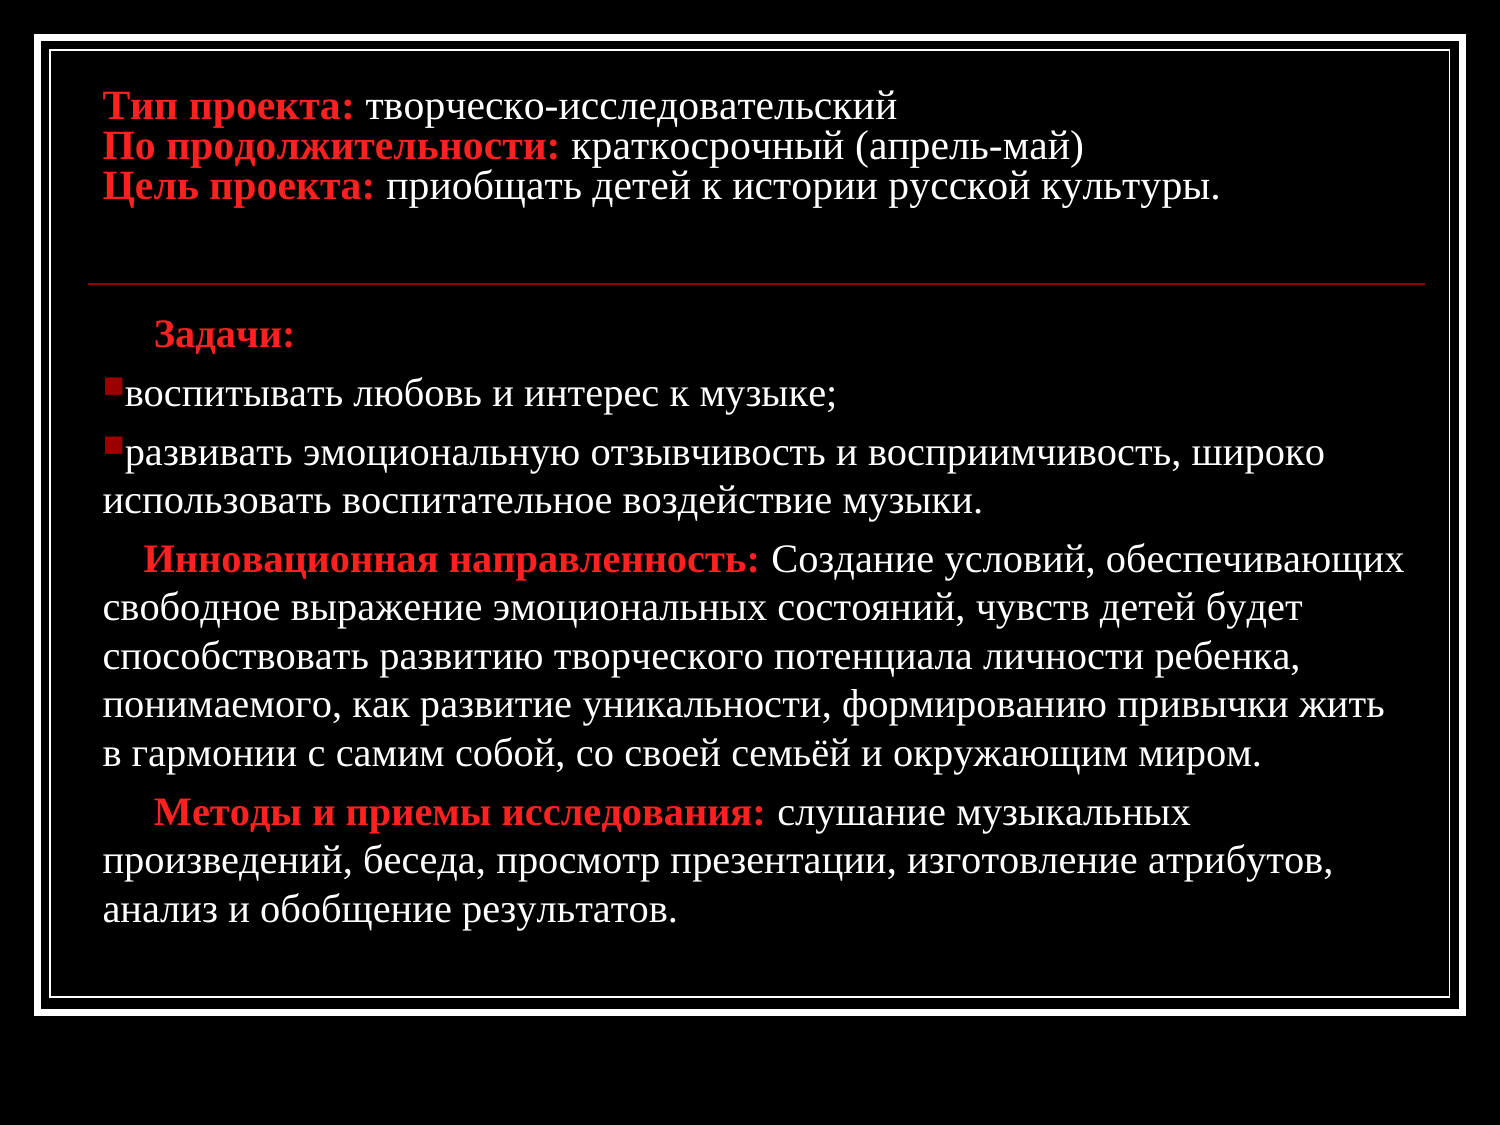

# Тип проекта: творческо-исследовательский По продолжительности: краткосрочный (апрель-май) Цель проекта: приобщать детей к истории русской культуры.
 Задачи:
воспитывать любовь и интерес к музыке;
развивать эмоциональную отзывчивость и восприимчивость, широко использовать воспитательное воздействие музыки.
 Инновационная направленность: Создание условий, обеспечивающих свободное выражение эмоциональных состояний, чувств детей будет способствовать развитию творческого потенциала личности ребенка, понимаемого, как развитие уникальности, формированию привычки жить в гармонии с самим собой, со своей семьёй и окружающим миром.
 Методы и приемы исследования: слушание музыкальных произведений, беседа, просмотр презентации, изготовление атрибутов, анализ и обобщение результатов.